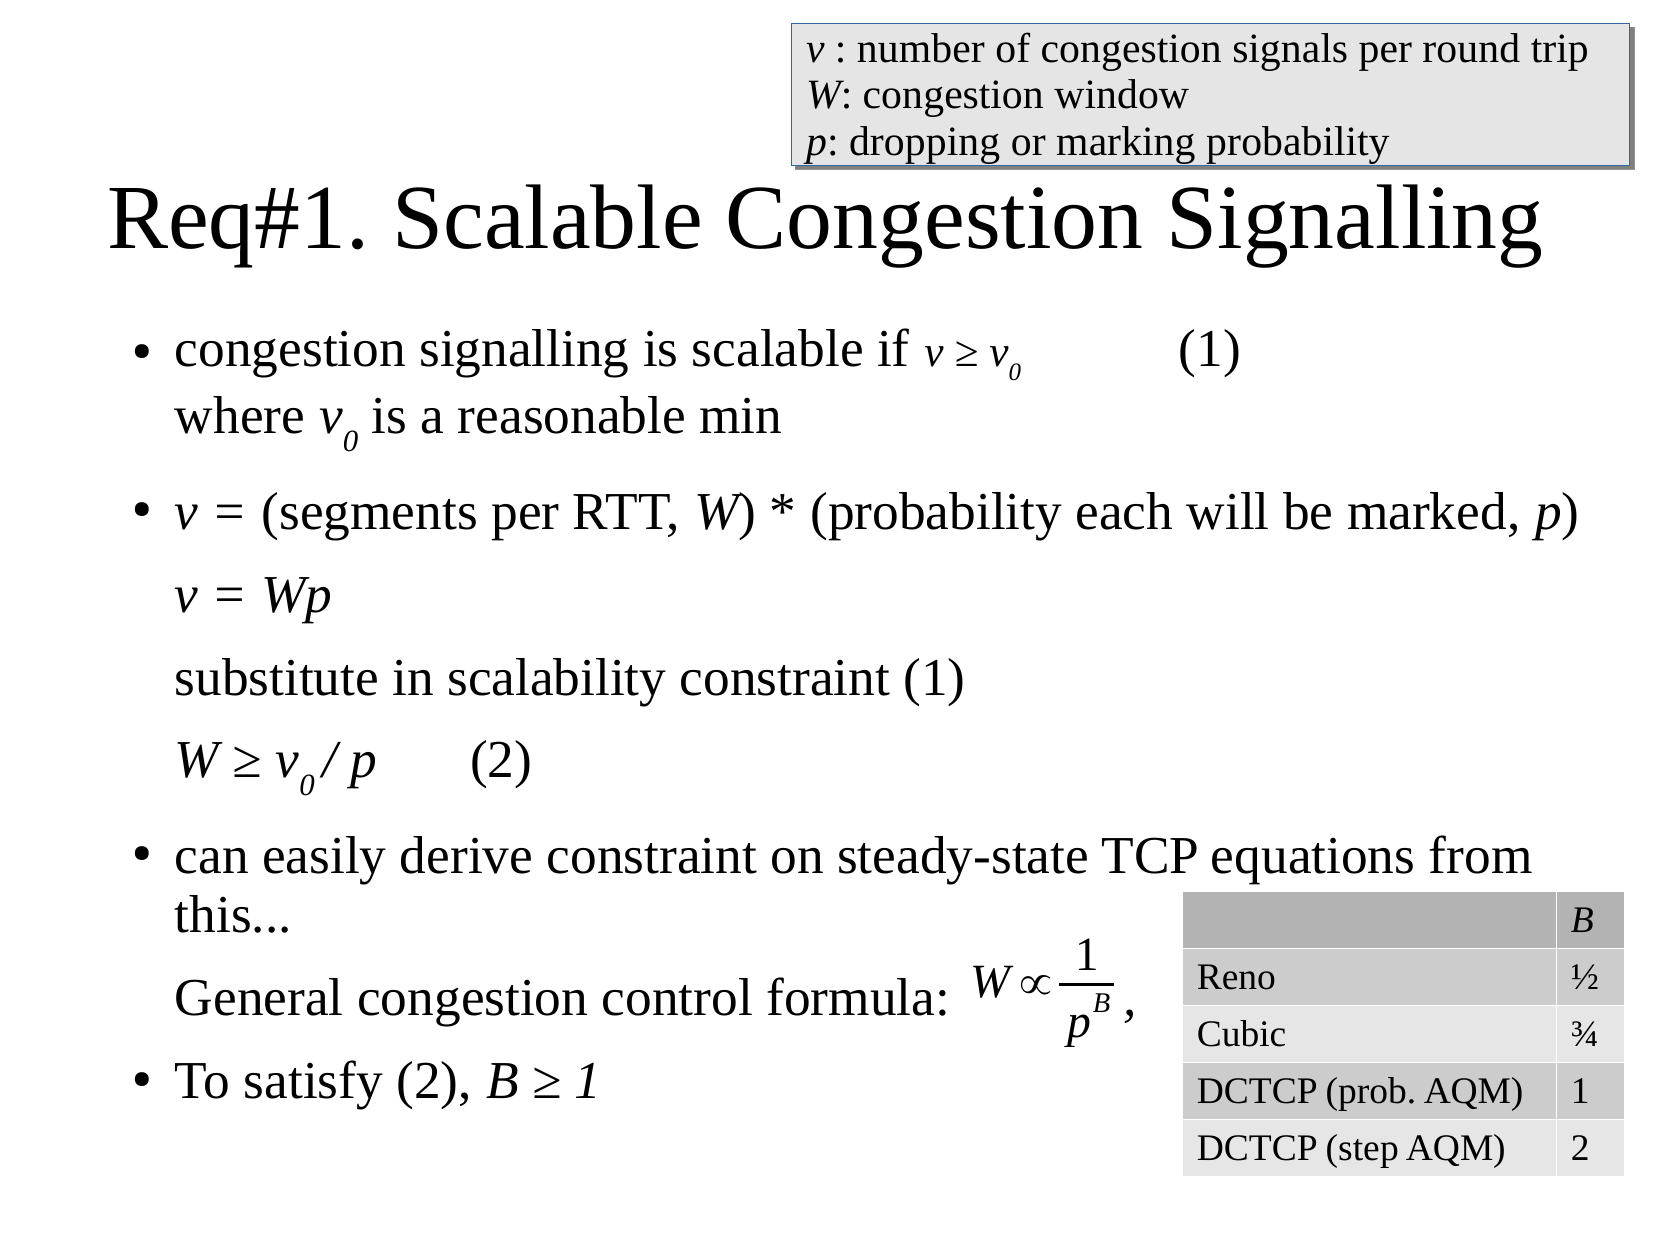

v : number of congestion signals per round trip
W: congestion window
p: dropping or marking probability
# Req#1. Scalable Congestion Signalling
congestion signalling is scalable if v ≥ v0 			(1)
where v0 is a reasonable min
v = (segments per RTT, W) * (probability each will be marked, p)
v = Wp
substitute in scalability constraint (1)
W ≥ v0 / p 		(2)
can easily derive constraint on steady-state TCP equations from this...
General congestion control formula:	 ,
To satisfy (2), B ≥ 1
| | B |
| --- | --- |
| Reno | ½ |
| Cubic | ¾ |
| DCTCP (prob. AQM) | 1 |
| DCTCP (step AQM) | 2 |